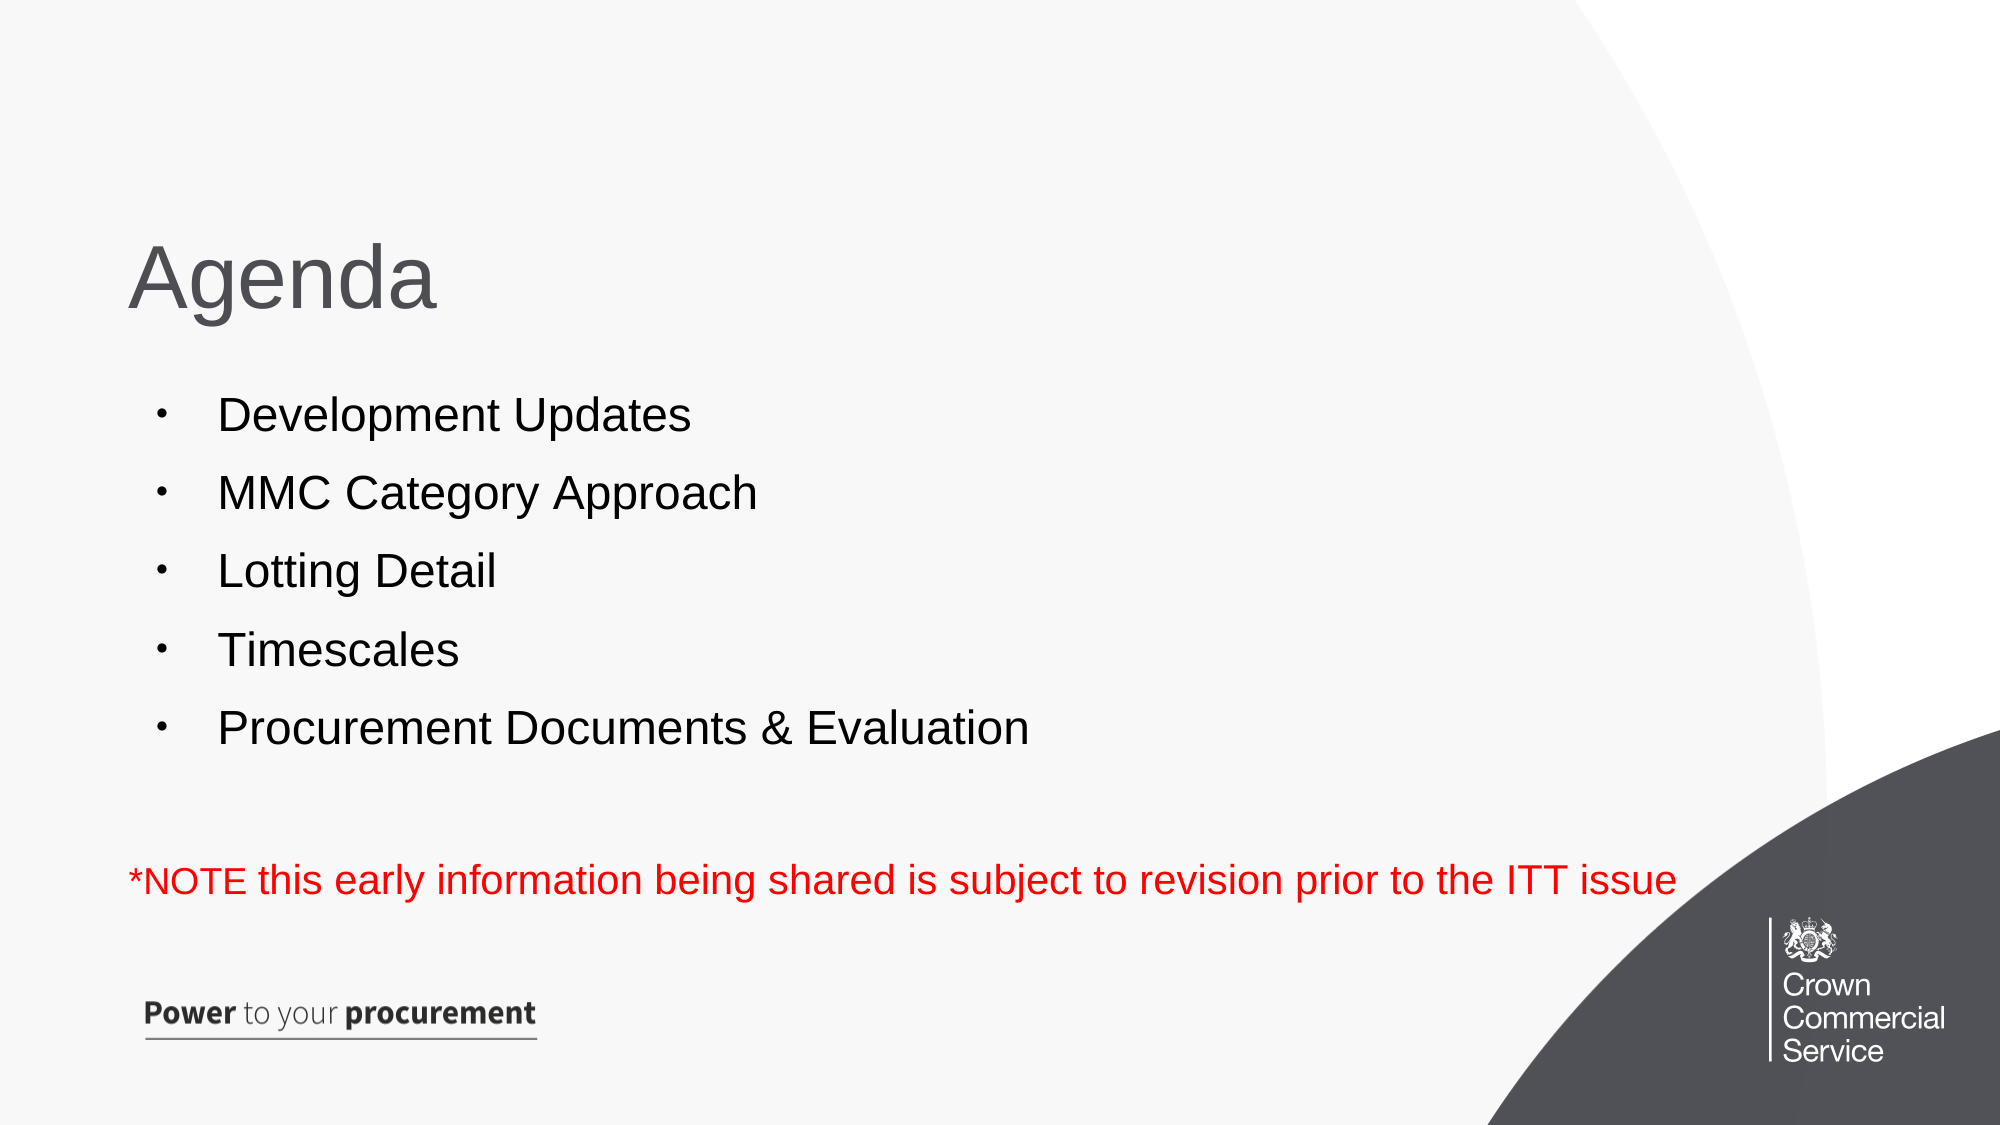

# Agenda
Development Updates
MMC Category Approach
Lotting Detail
Timescales
Procurement Documents & Evaluation
*NOTE this early information being shared is subject to revision prior to the ITT issue